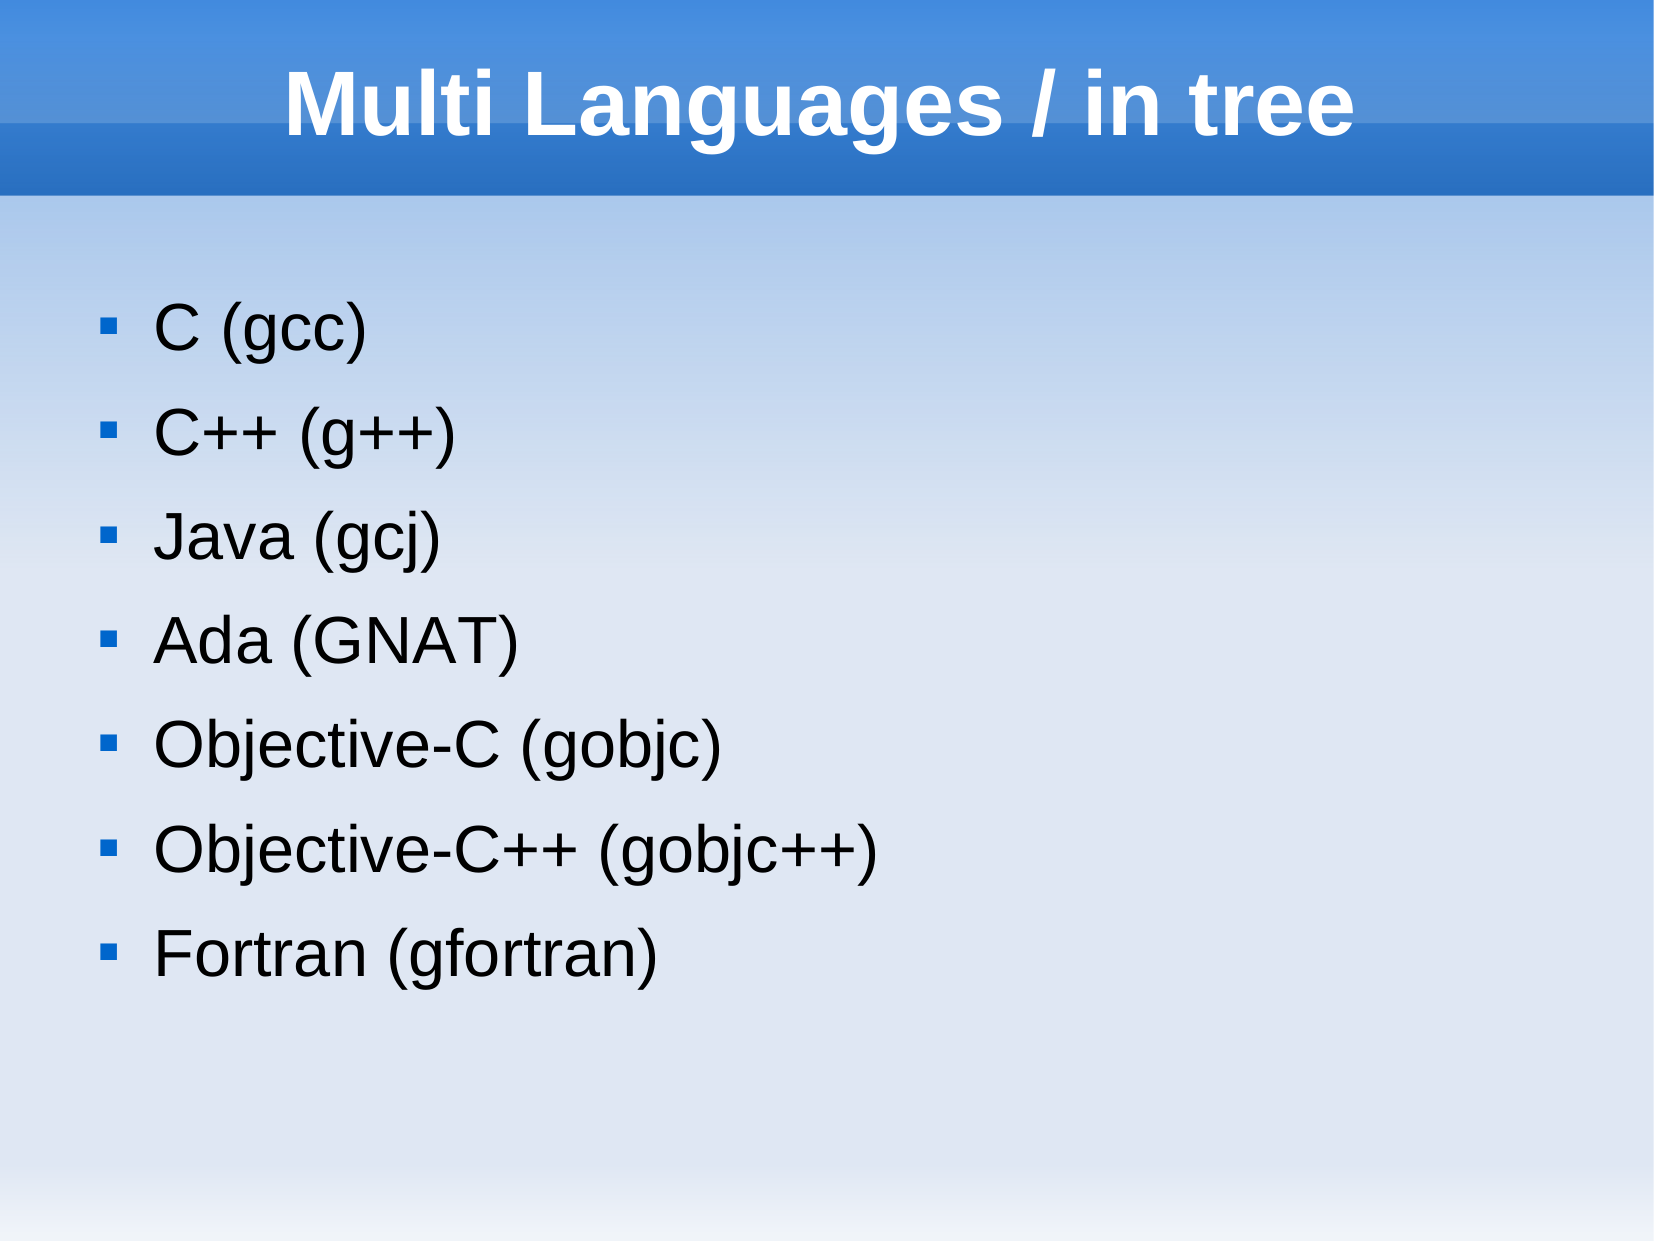

# Multi Languages / in tree
C (gcc)
C++ (g++)
Java (gcj)
Ada (GNAT)
Objective-C (gobjc)
Objective-C++ (gobjc++)
Fortran (gfortran)